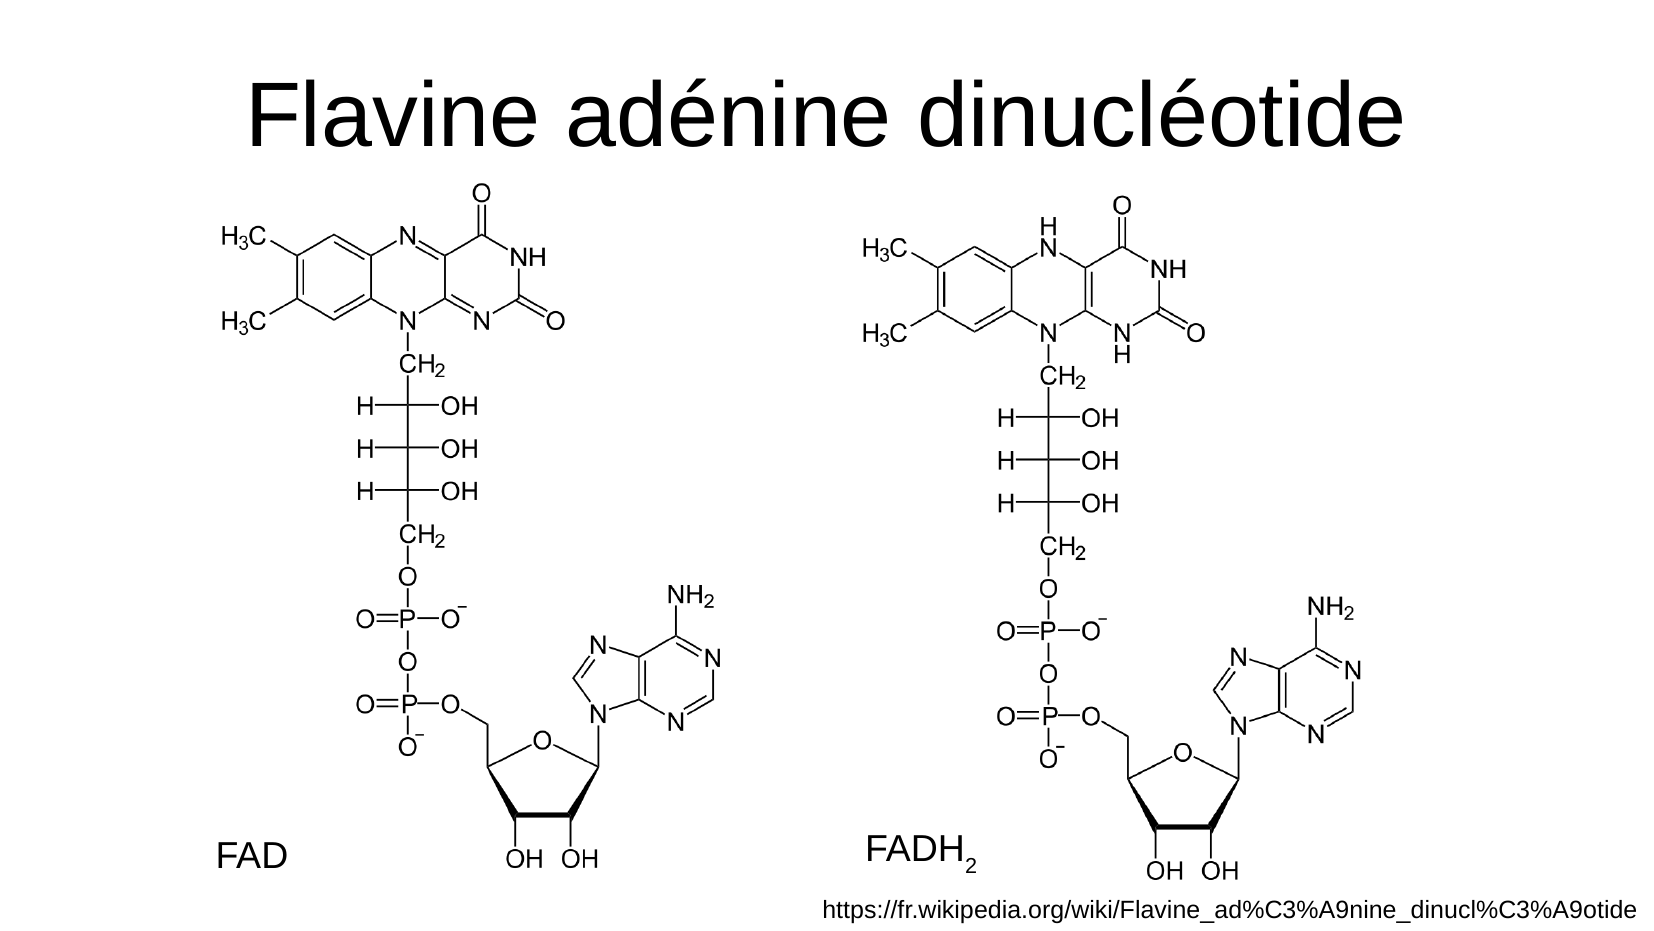

# Flavine adénine dinucléotide
FADH2
FAD
https://fr.wikipedia.org/wiki/Flavine_ad%C3%A9nine_dinucl%C3%A9otide